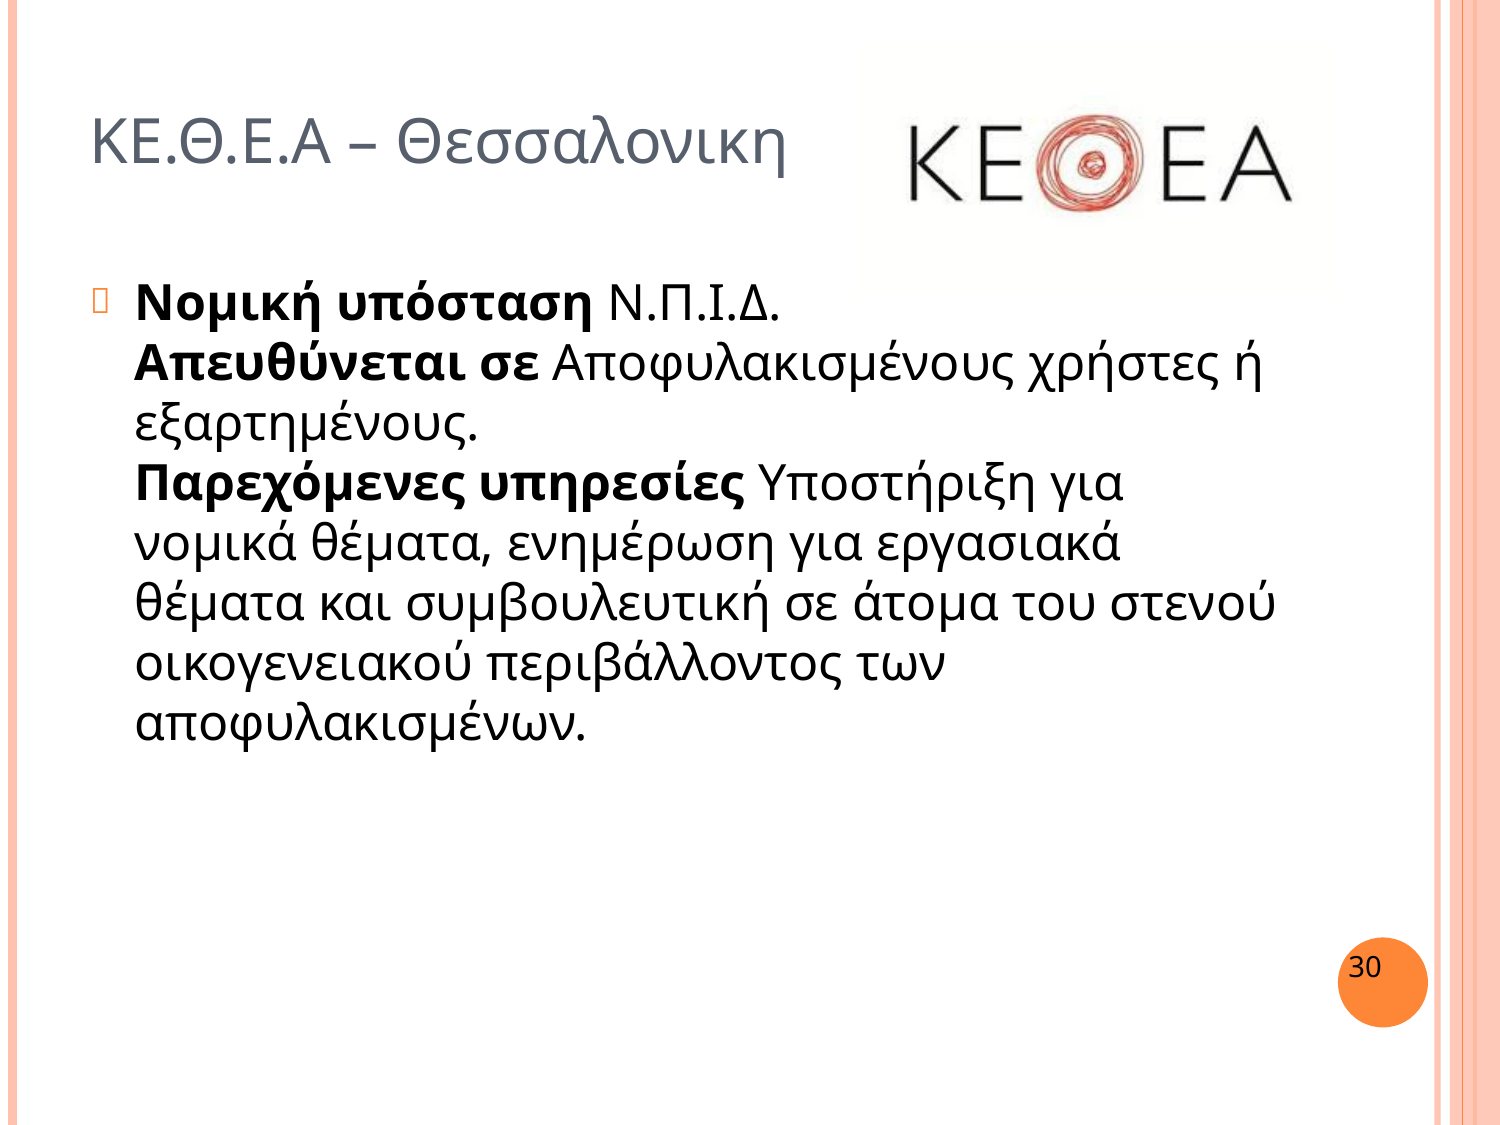

# ΚΕ.Θ.Ε.Α – Θεσσαλονικη
Νομική υπόσταση Ν.Π.Ι.Δ.
Απευθύνεται σε Αποφυλακισμένους χρήστες ή εξαρτημένους.
Παρεχόμενες υπηρεσίες Υποστήριξη για νομικά θέματα, ενημέρωση για εργασιακά θέματα και συμβουλευτική σε άτομα του στενού οικογενειακού περιβάλλοντος των αποφυλακισμένων.